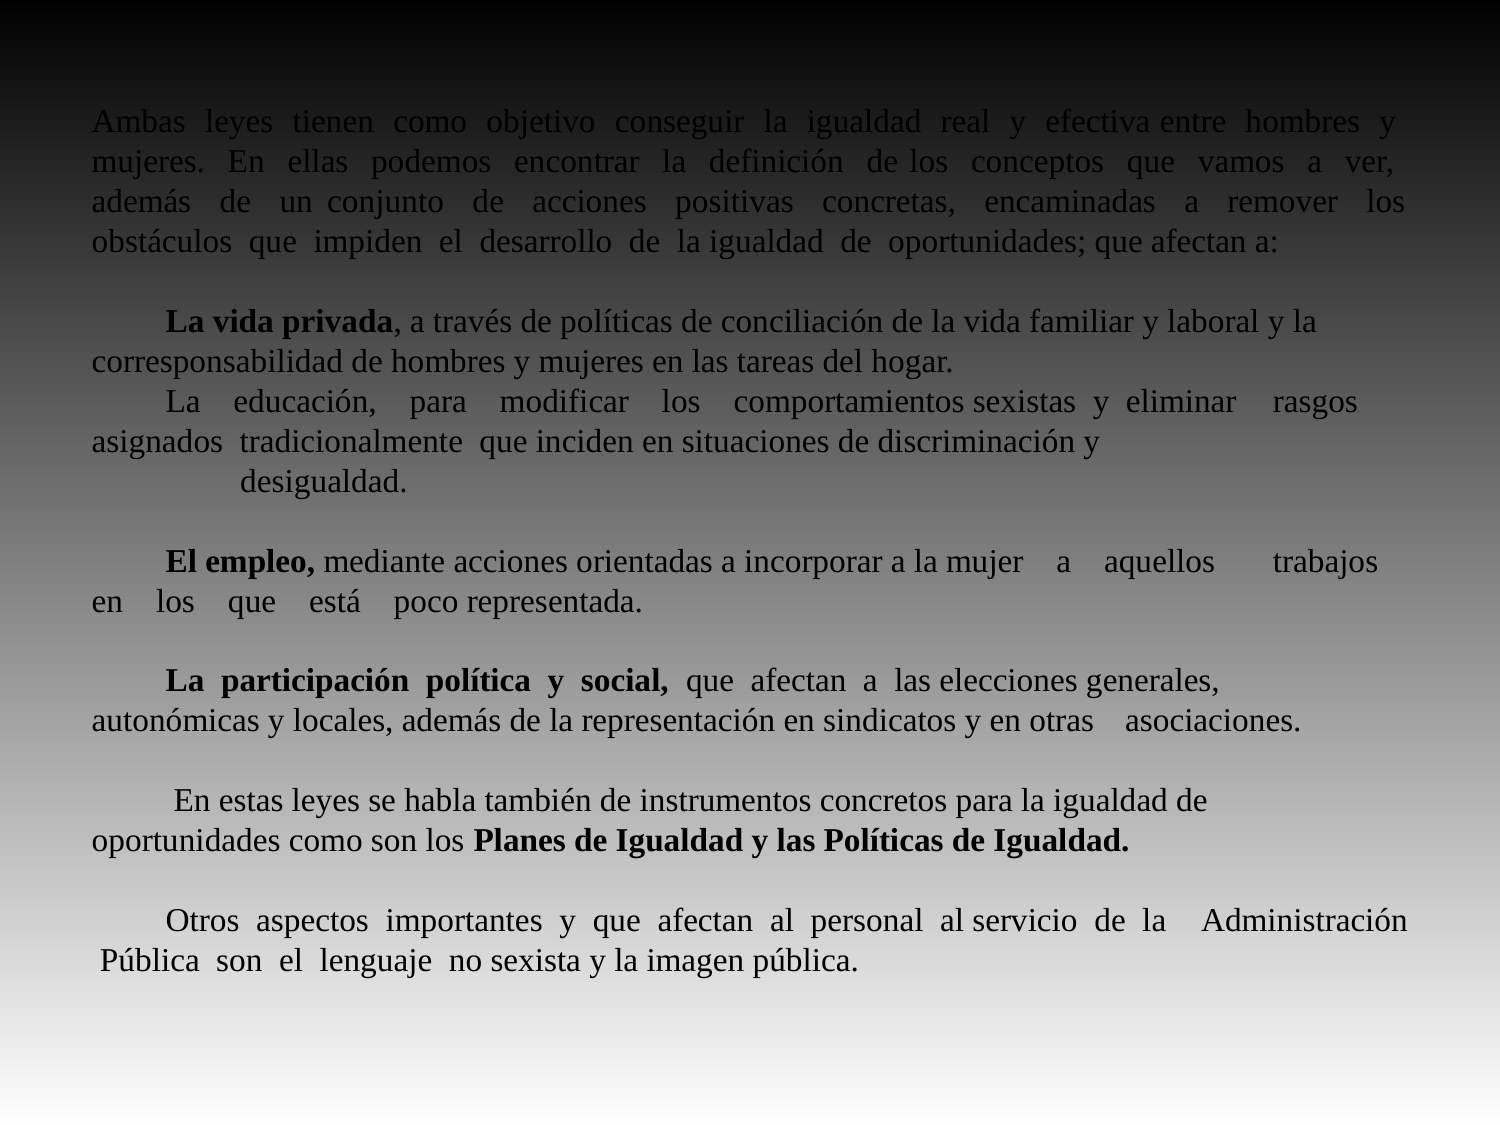

Ambas leyes tienen como objetivo conseguir la igualdad real y efectiva entre hombres y mujeres. En ellas podemos encontrar la definición de los conceptos que vamos a ver, además de un conjunto de acciones positivas concretas, encaminadas a remover los obstáculos que impiden el desarrollo de la igualdad de oportunidades; que afectan a:
	La vida privada, a través de políticas de conciliación de la vida familiar y laboral y la 	corresponsabilidad de hombres y mujeres en las tareas del hogar.
	La educación, para modificar los comportamientos sexistas y eliminar 	rasgos asignados tradicionalmente que inciden en situaciones de discriminación y
 desigualdad.
	El empleo, mediante acciones orientadas a incorporar a la mujer a aquellos 	trabajos en los que está poco representada.
	La participación política y social, que afectan a las elecciones generales, 	autonómicas y locales, además de la representación en sindicatos y en otras 	asociaciones.
	 En estas leyes se habla también de instrumentos concretos para la igualdad de 	oportunidades como son los Planes de Igualdad y las Políticas de Igualdad.
 	Otros aspectos importantes y que afectan al personal al servicio de la 	Administración Pública son el lenguaje no sexista y la imagen pública.